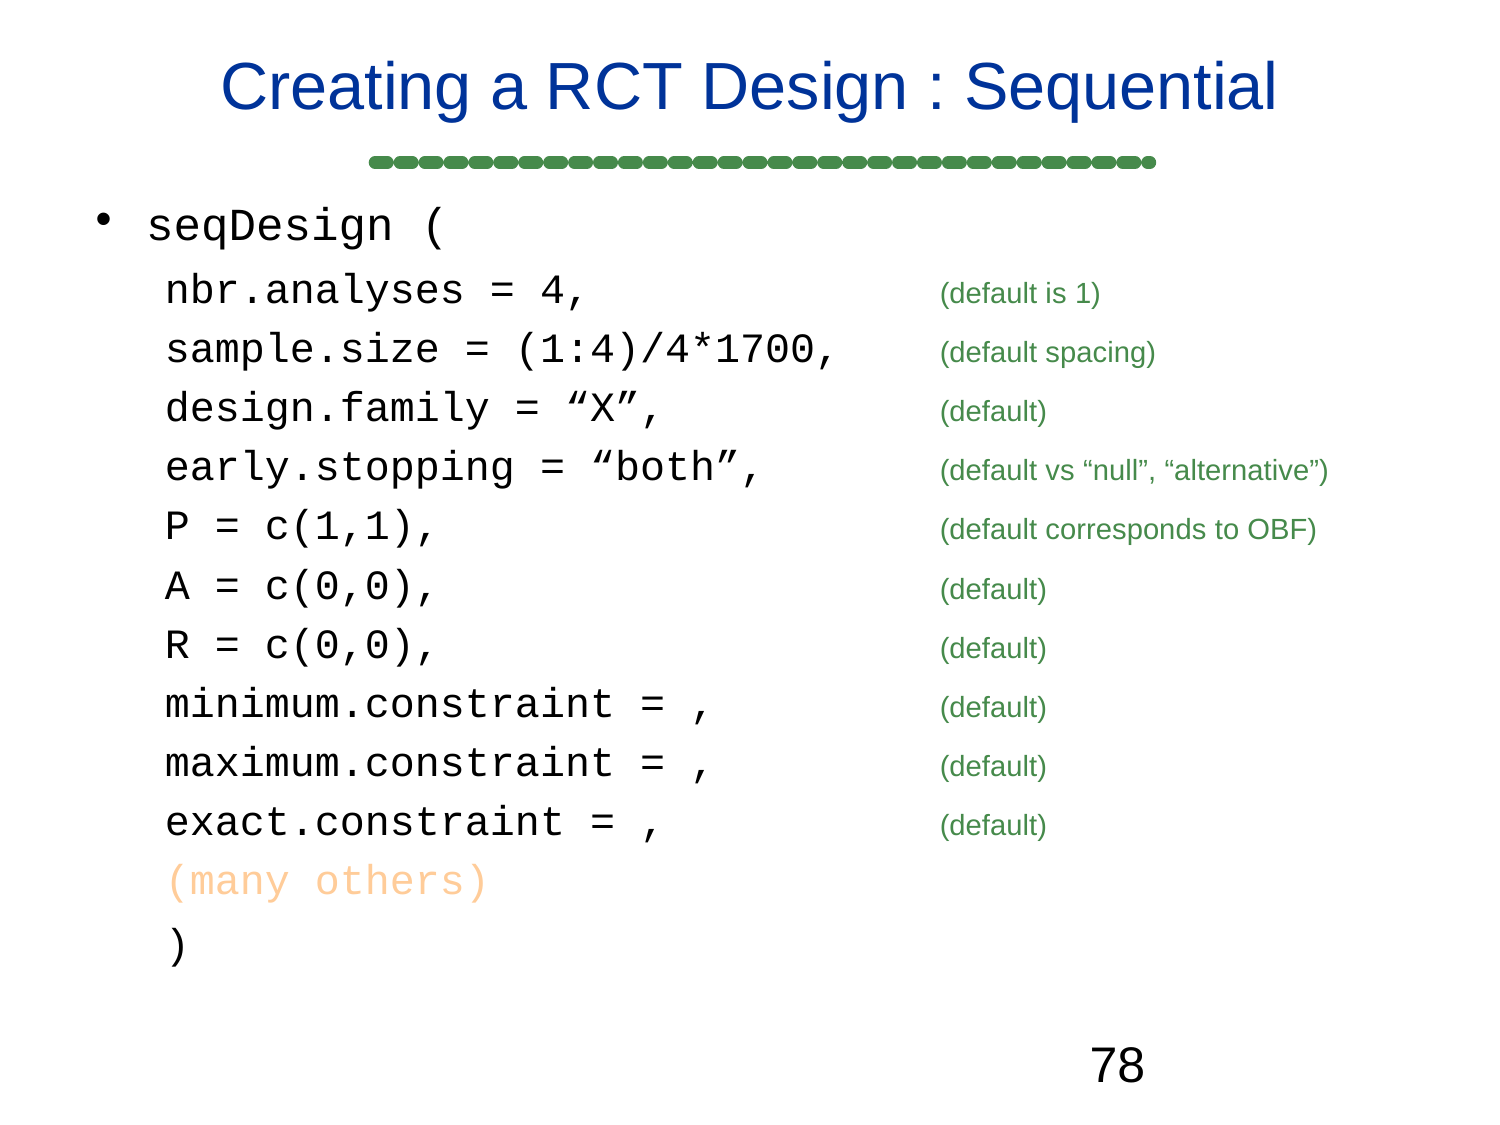

# Creating a RCT Design : Sequential
seqDesign (
nbr.analyses = 4, (default is 1)
sample.size = (1:4)/4*1700, (default spacing)
design.family = “X”, (default)
early.stopping = “both”, (default vs “null”, “alternative”)
P = c(1,1), (default corresponds to OBF)
A = c(0,0), (default)
R = c(0,0), (default)
minimum.constraint = , (default)
maximum.constraint = , (default)
exact.constraint = , (default)
(many others)
)
78